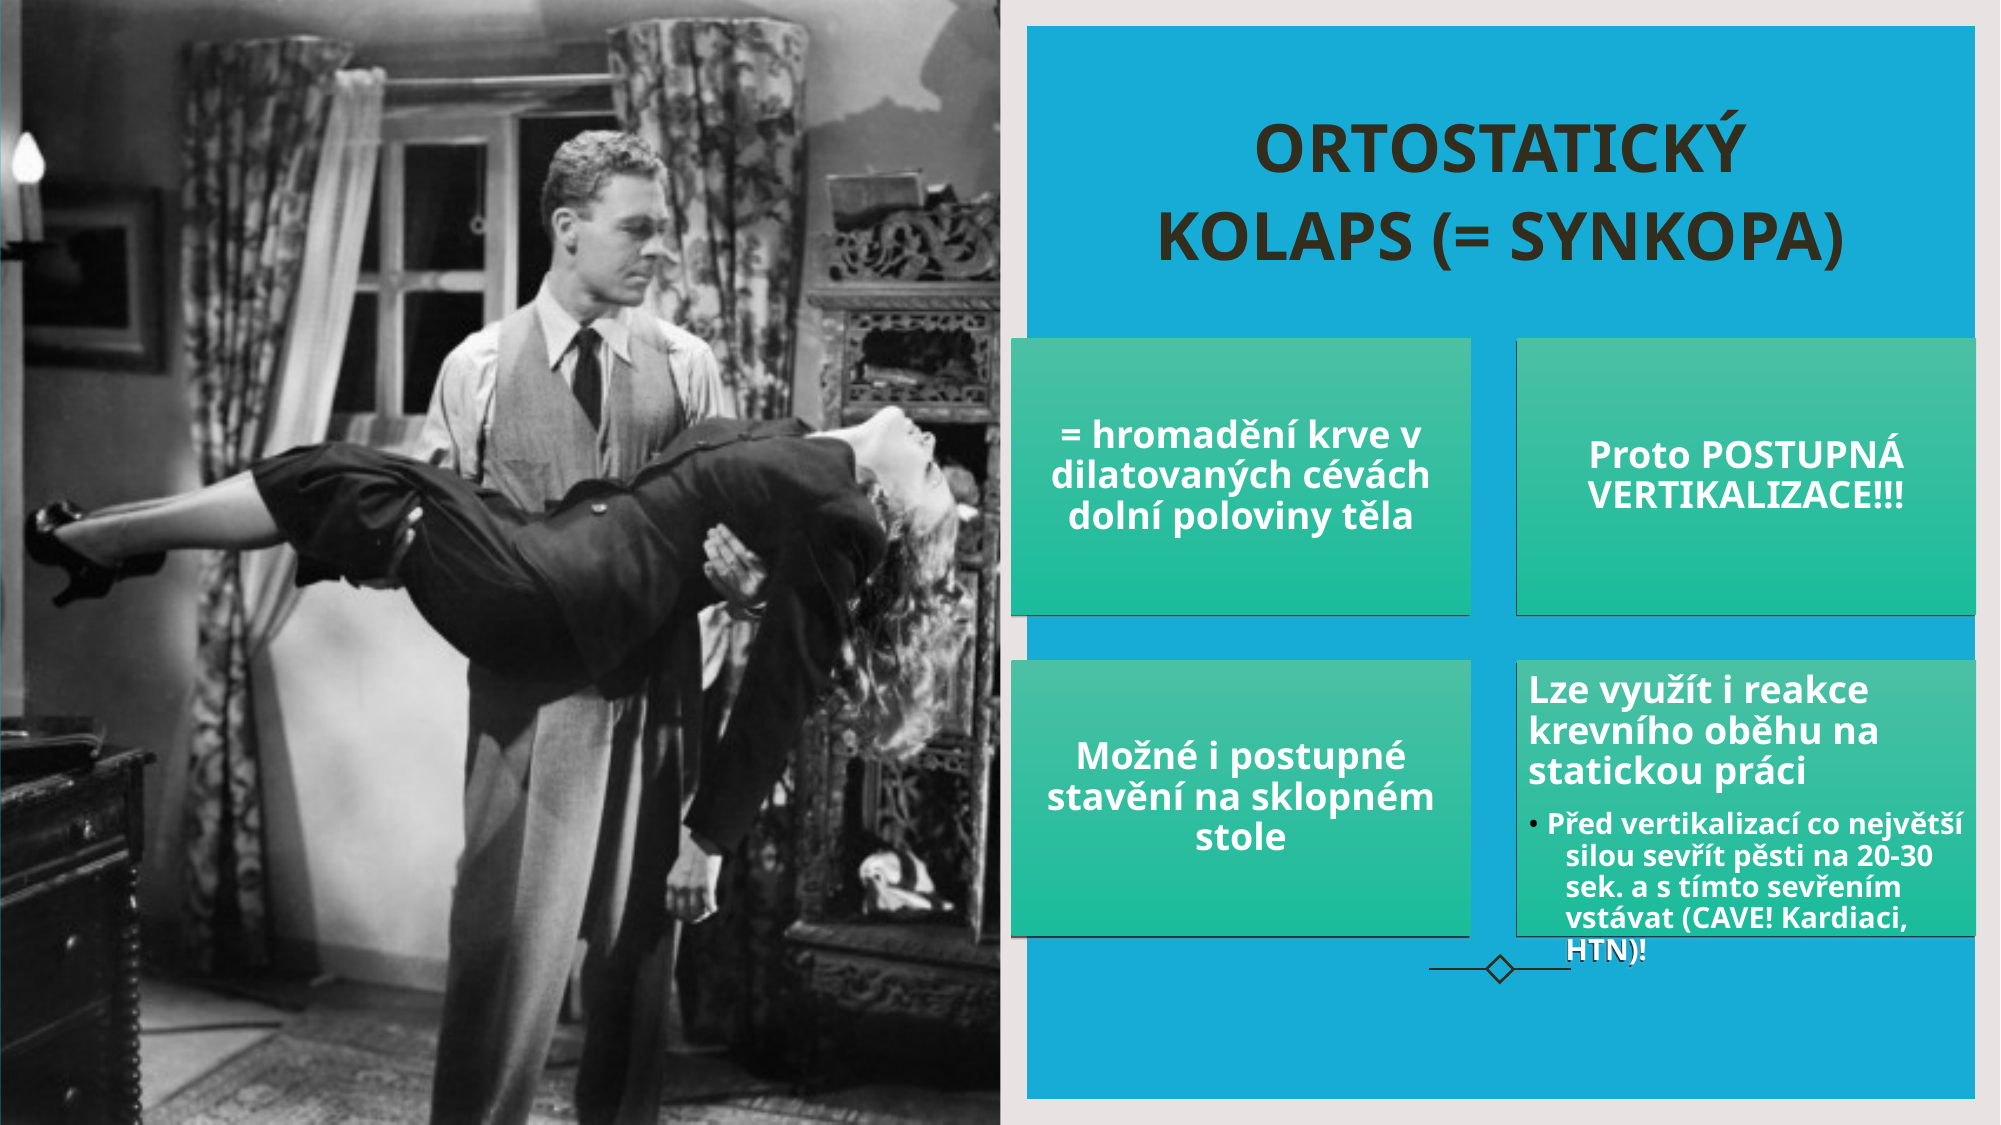

# ORTOSTATICKÝ KOLAPS (= SYNKOPA)
= hromadění krve v dilatovaných cévách dolní poloviny těla
Proto POSTUPNÁ VERTIKALIZACE!!!
Možné i postupné stavění na sklopném stole
Lze využít i reakce krevního oběhu na statickou práci
Před vertikalizací co největší silou sevřít pěsti na 20-30 sek. a s tímto sevřením vstávat (CAVE! Kardiaci, HTN)!